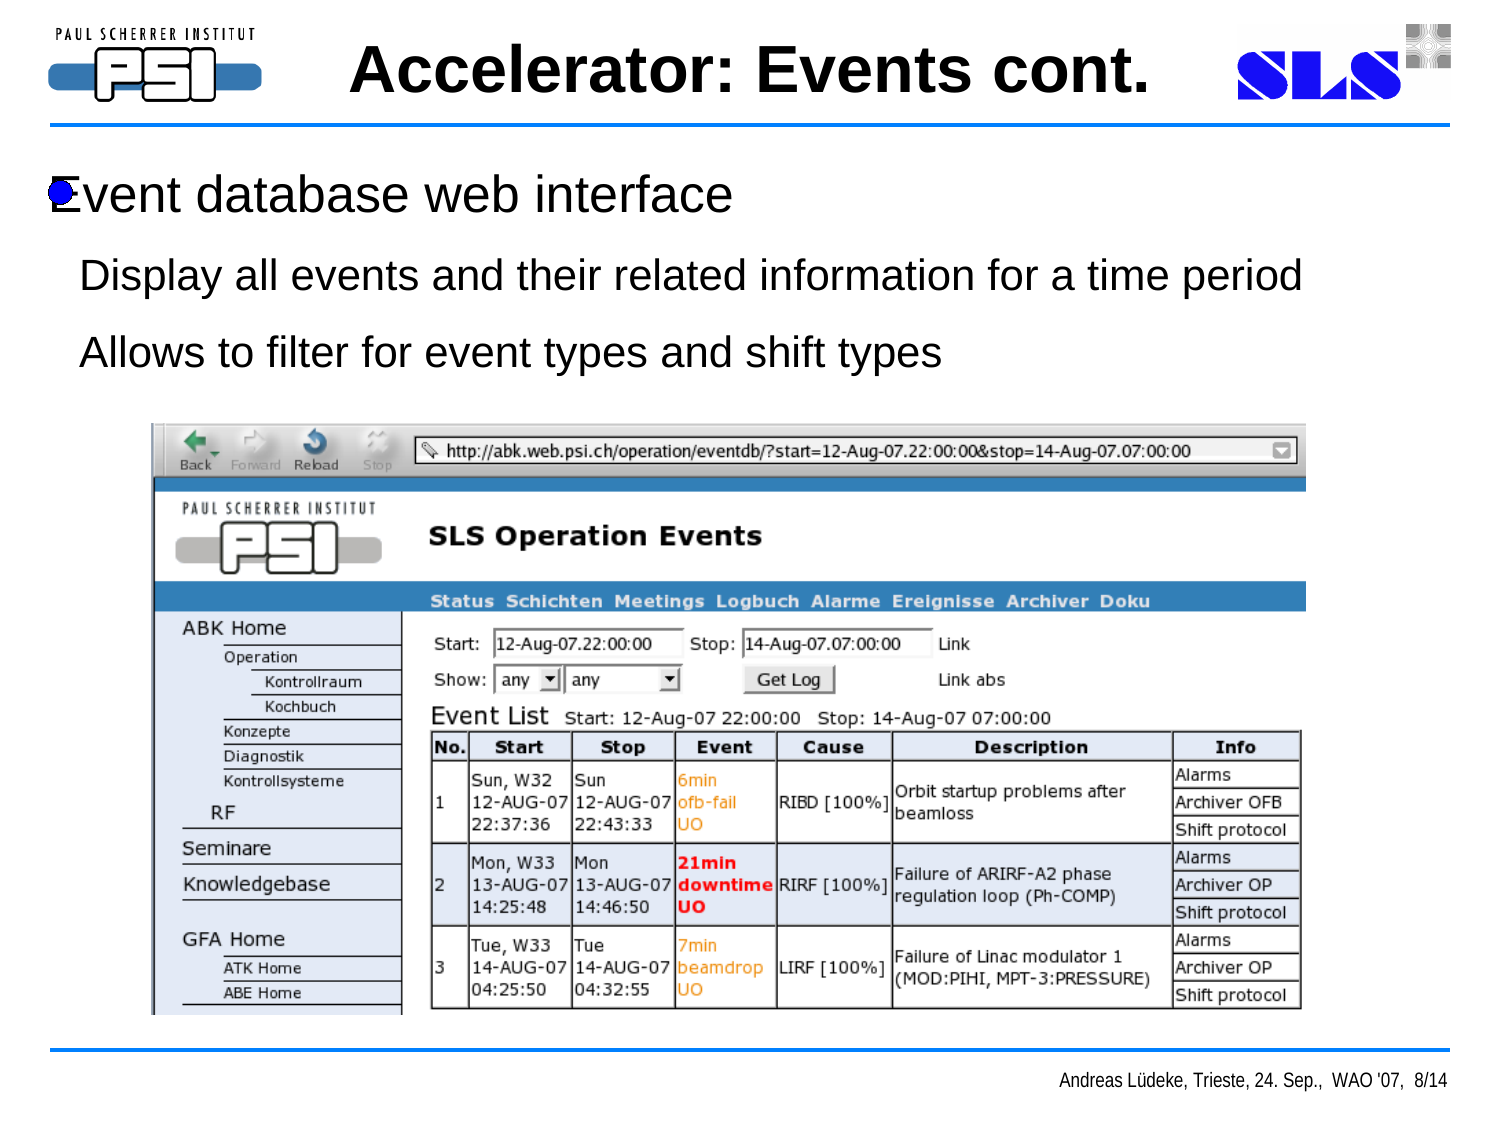

# Accelerator: Events cont.
Event database web interface
Display all events and their related information for a time period
Allows to filter for event types and shift types